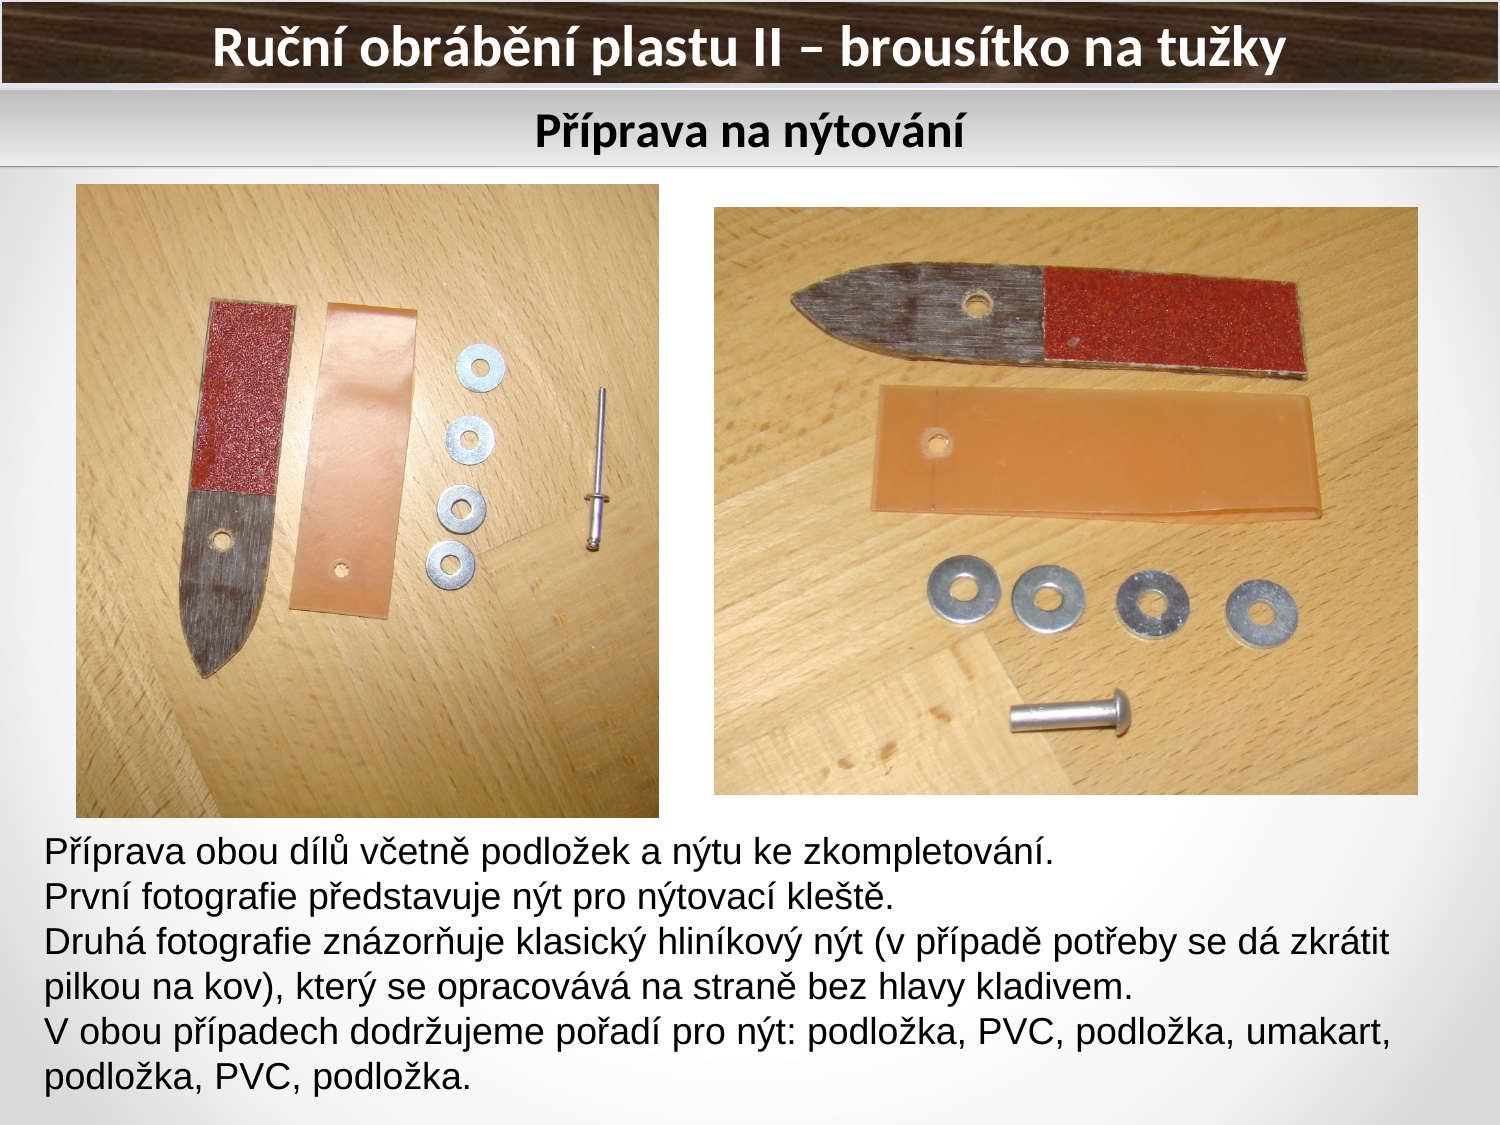

Ruční obrábění plastu II – brousítko na tužky
Příprava na nýtování
Příprava obou dílů včetně podložek a nýtu ke zkompletování.
První fotografie představuje nýt pro nýtovací kleště.
Druhá fotografie znázorňuje klasický hliníkový nýt (v případě potřeby se dá zkrátit pilkou na kov), který se opracovává na straně bez hlavy kladivem.
V obou případech dodržujeme pořadí pro nýt: podložka, PVC, podložka, umakart, podložka, PVC, podložka.